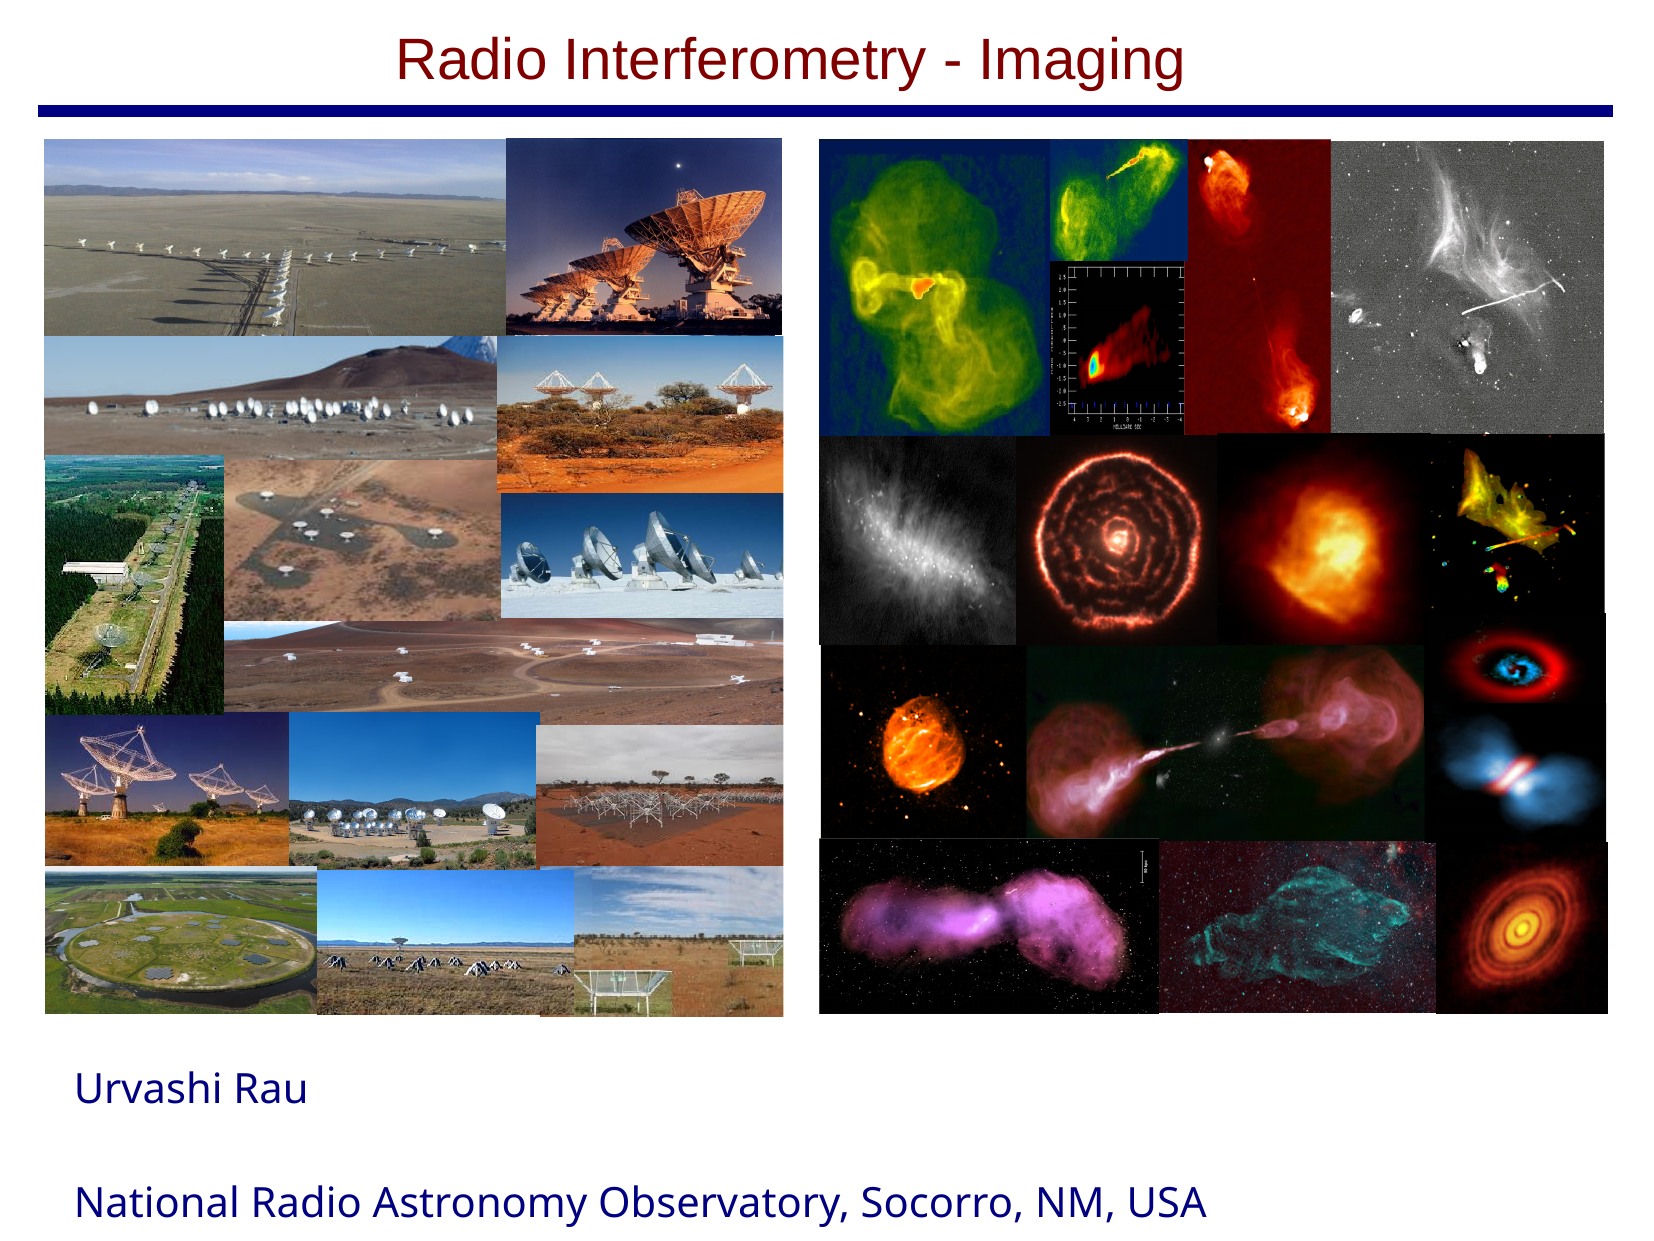

# Radio Interferometry - Imaging
Urvashi Rau
National Radio Astronomy Observatory, Socorro, NM, USA